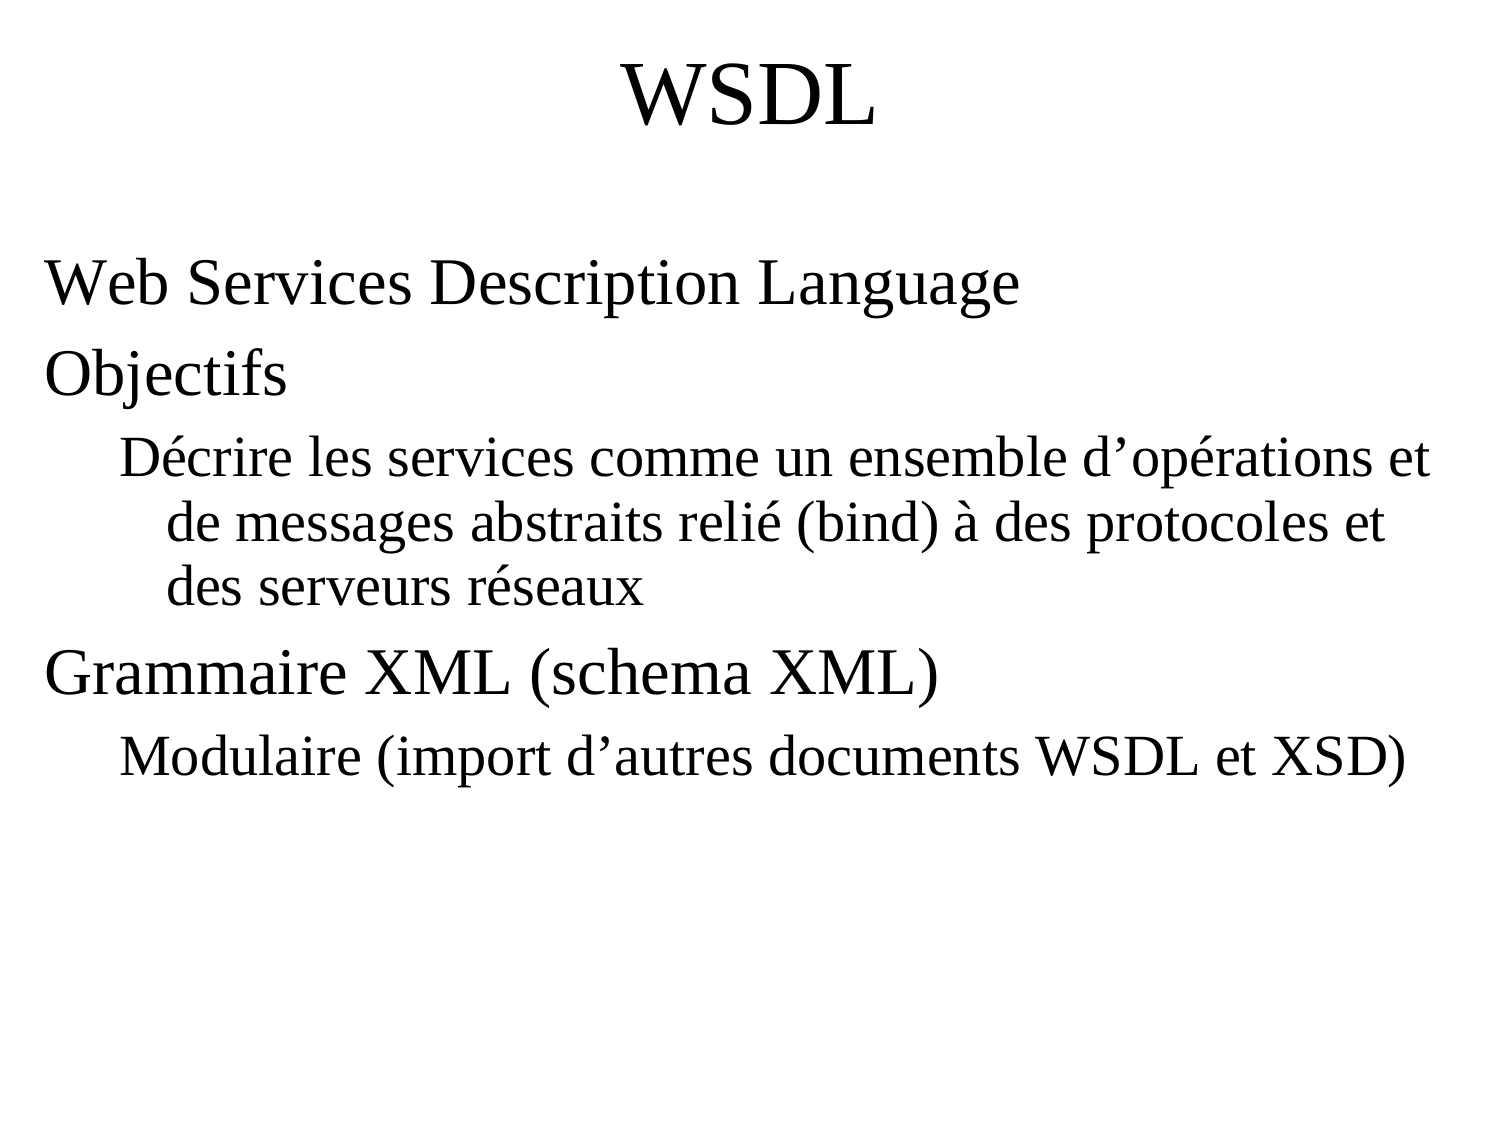

# WSDL
Web Services Description Language
Objectifs
Décrire les services comme un ensemble d’opérations et de messages abstraits relié (bind) à des protocoles et des serveurs réseaux
Grammaire XML (schema XML)
Modulaire (import d’autres documents WSDL et XSD)